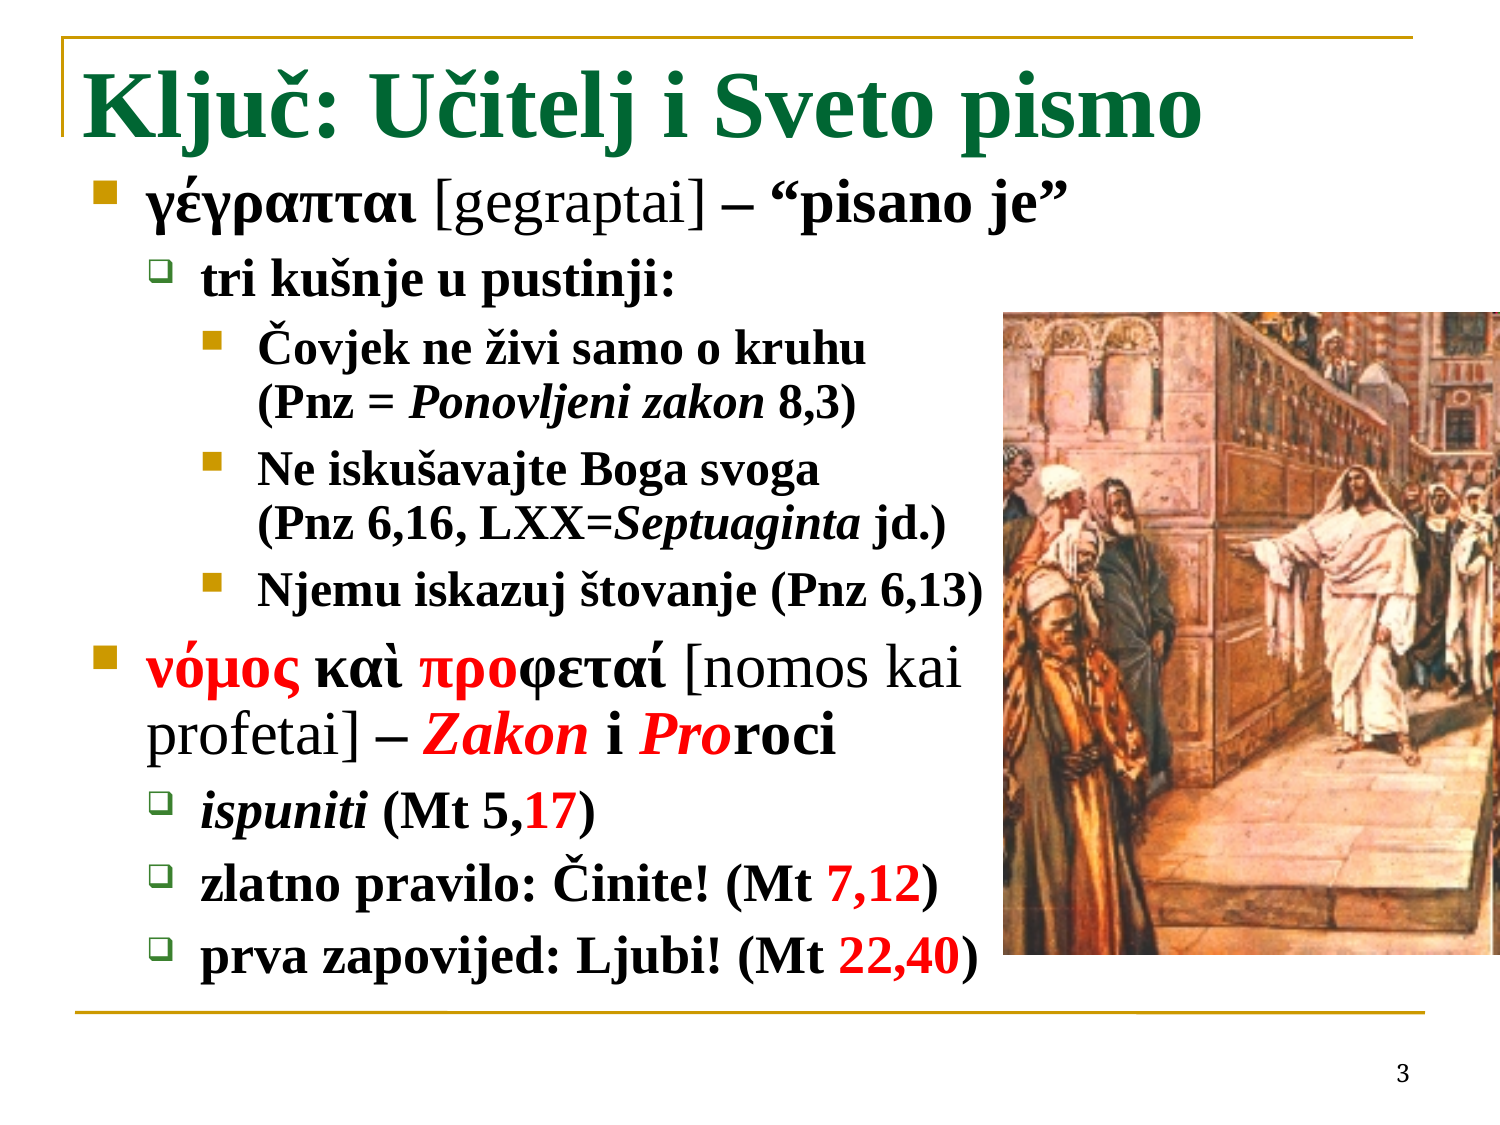

Ključ: Učitelj i Sveto pismo
γέγραπται [gegraptai] – “pisano je”
tri kušnje u pustinji:
Čovjek ne živi samo o kruhu
(Pnz = Ponovljeni zakon 8,3)
Ne iskušavajte Boga svoga
(Pnz 6,16, LXX=Septuaginta jd.)
Njemu iskazuj štovanje (Pnz 6,13)
νόμος καὶ προφεταί [nomos kai
profetai] – Zakon i Proroci
ispuniti (Mt 5,17)
zlatno pravilo: Činite! (Mt 7,12)
prva zapovijed: Ljubi! (Mt 22,40)